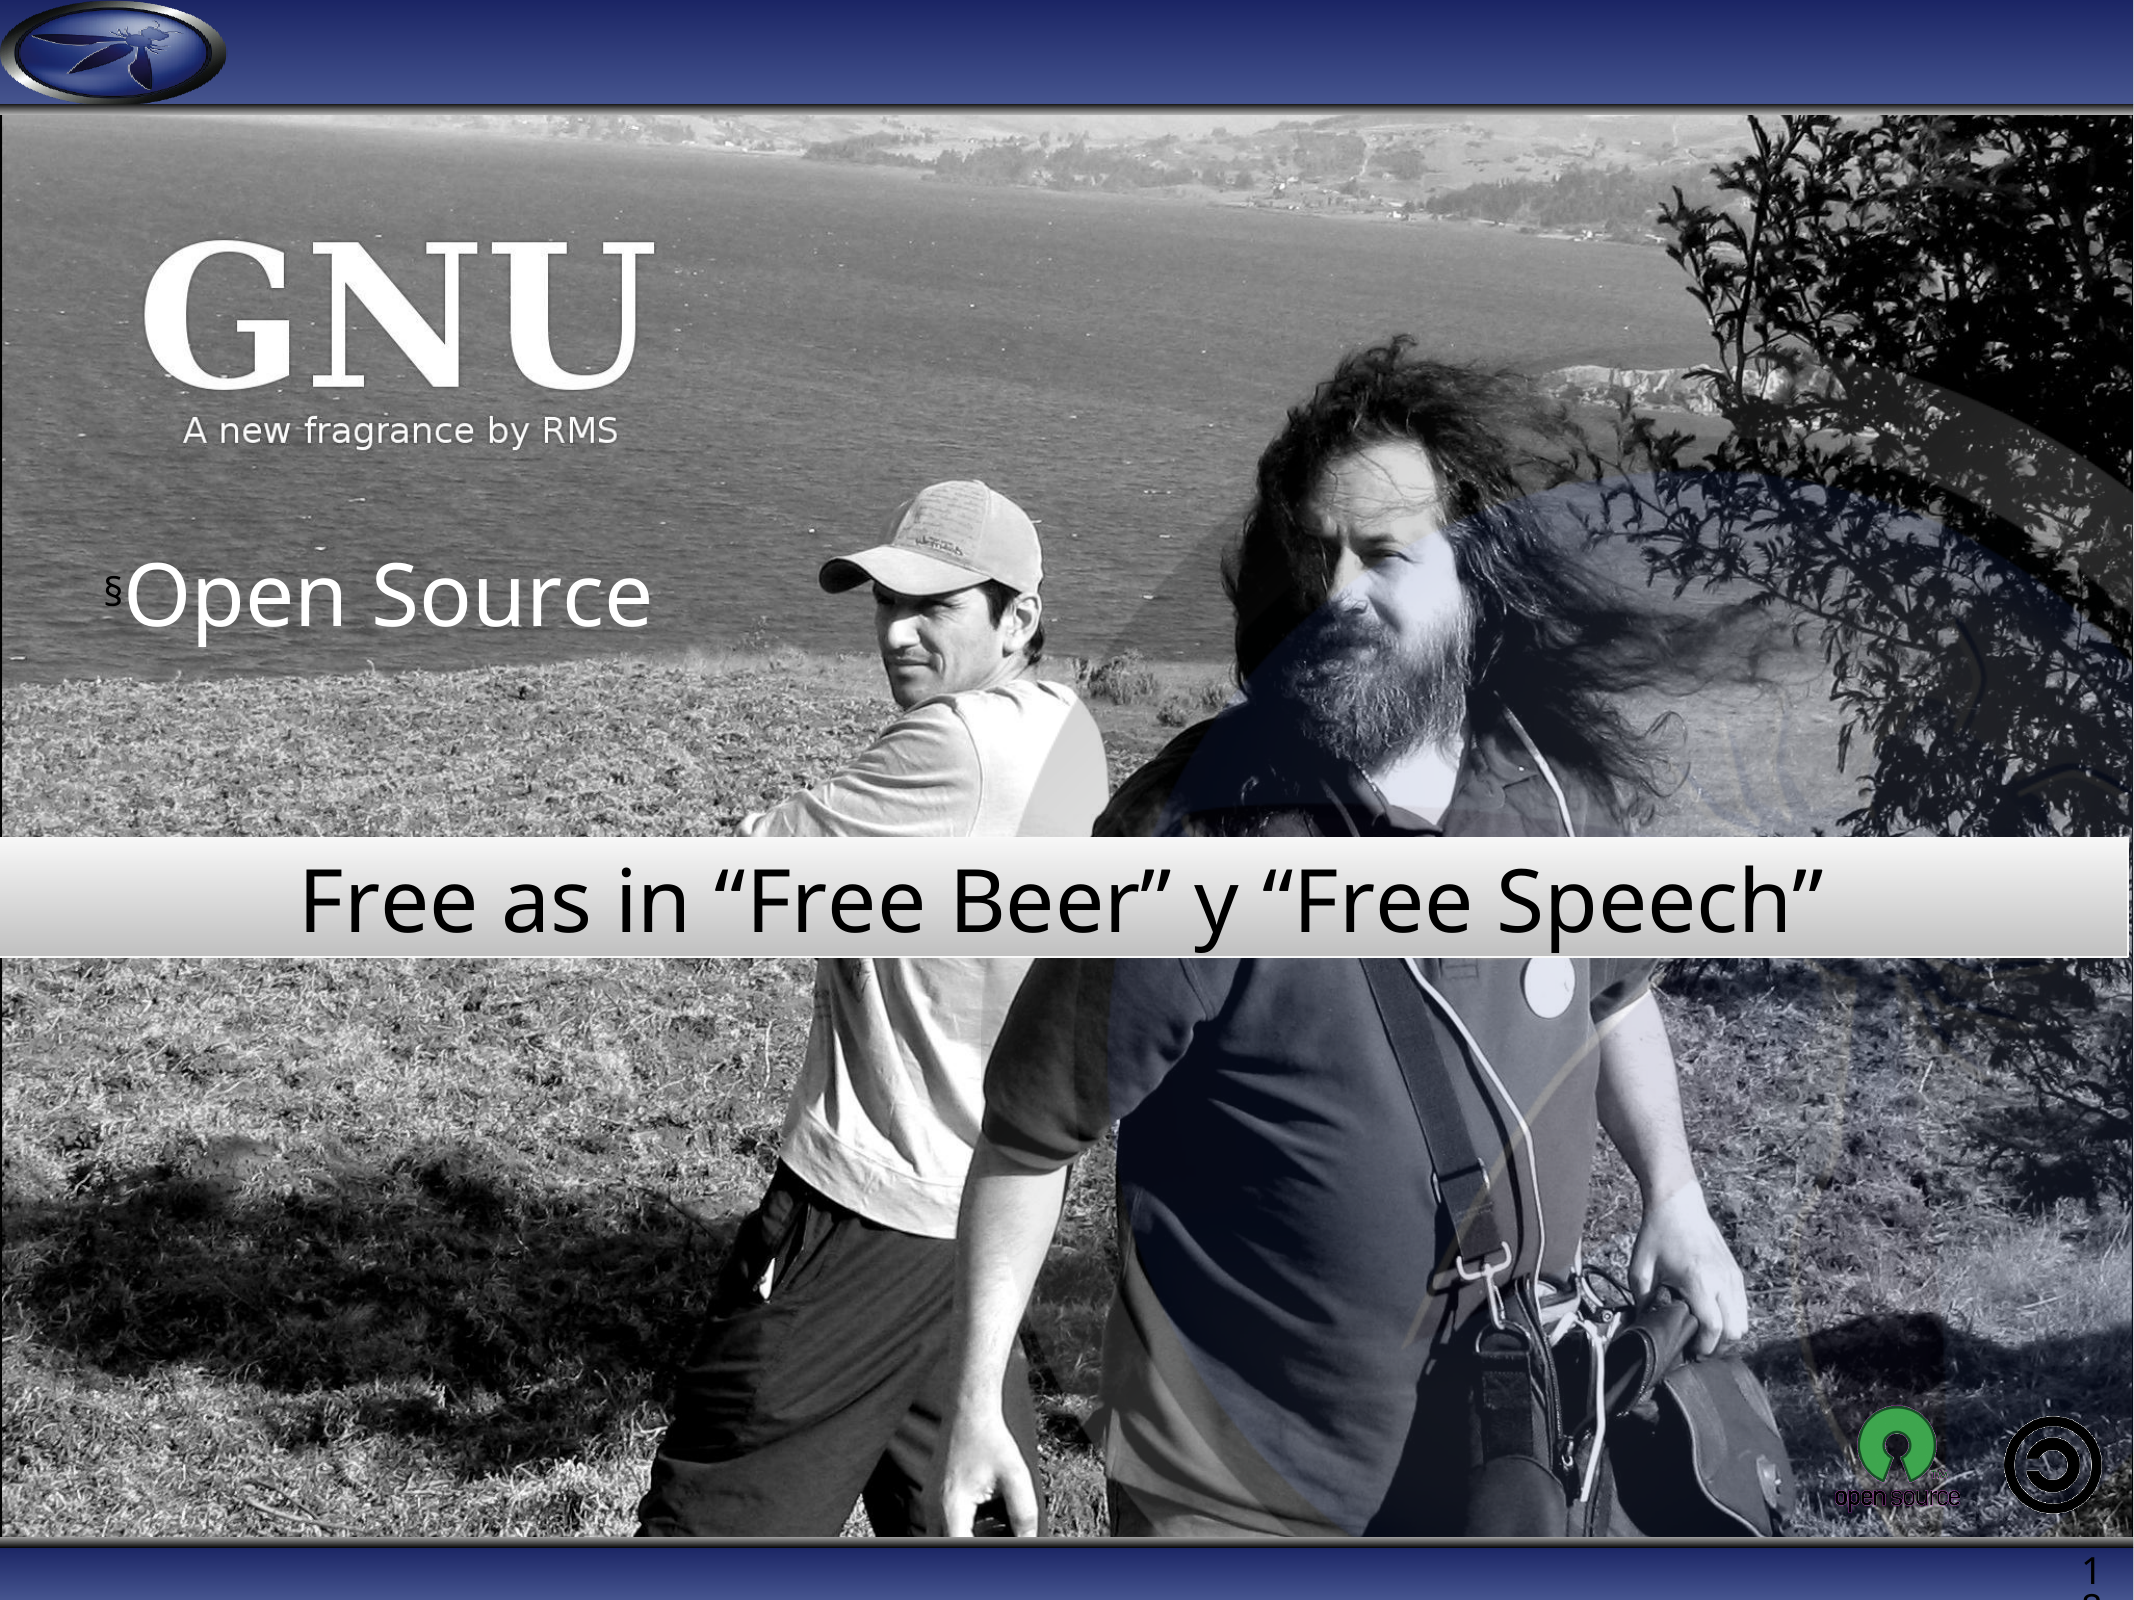

Open Source
Free as in “Free Beer” y “Free Speech”